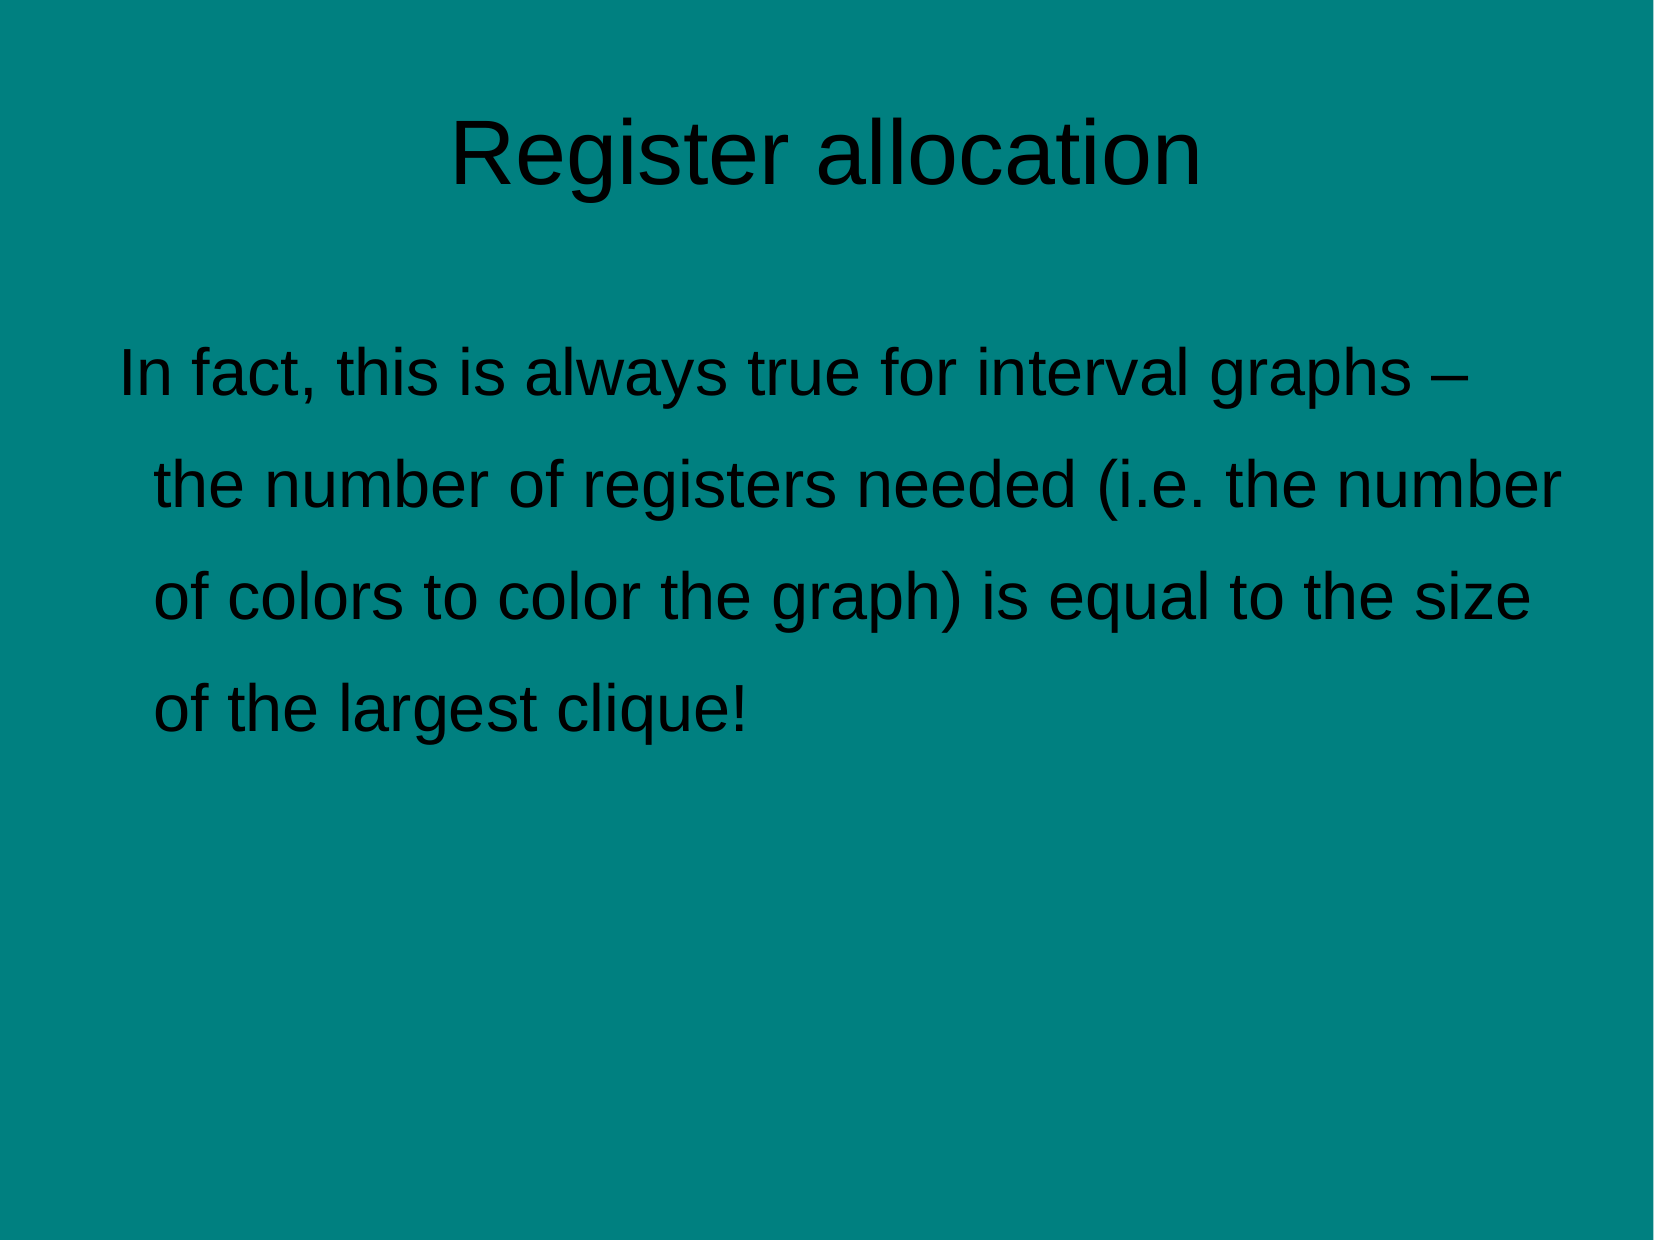

# Register allocation
In fact, this is always true for interval graphs – the number of registers needed (i.e. the number of colors to color the graph) is equal to the size of the largest clique!